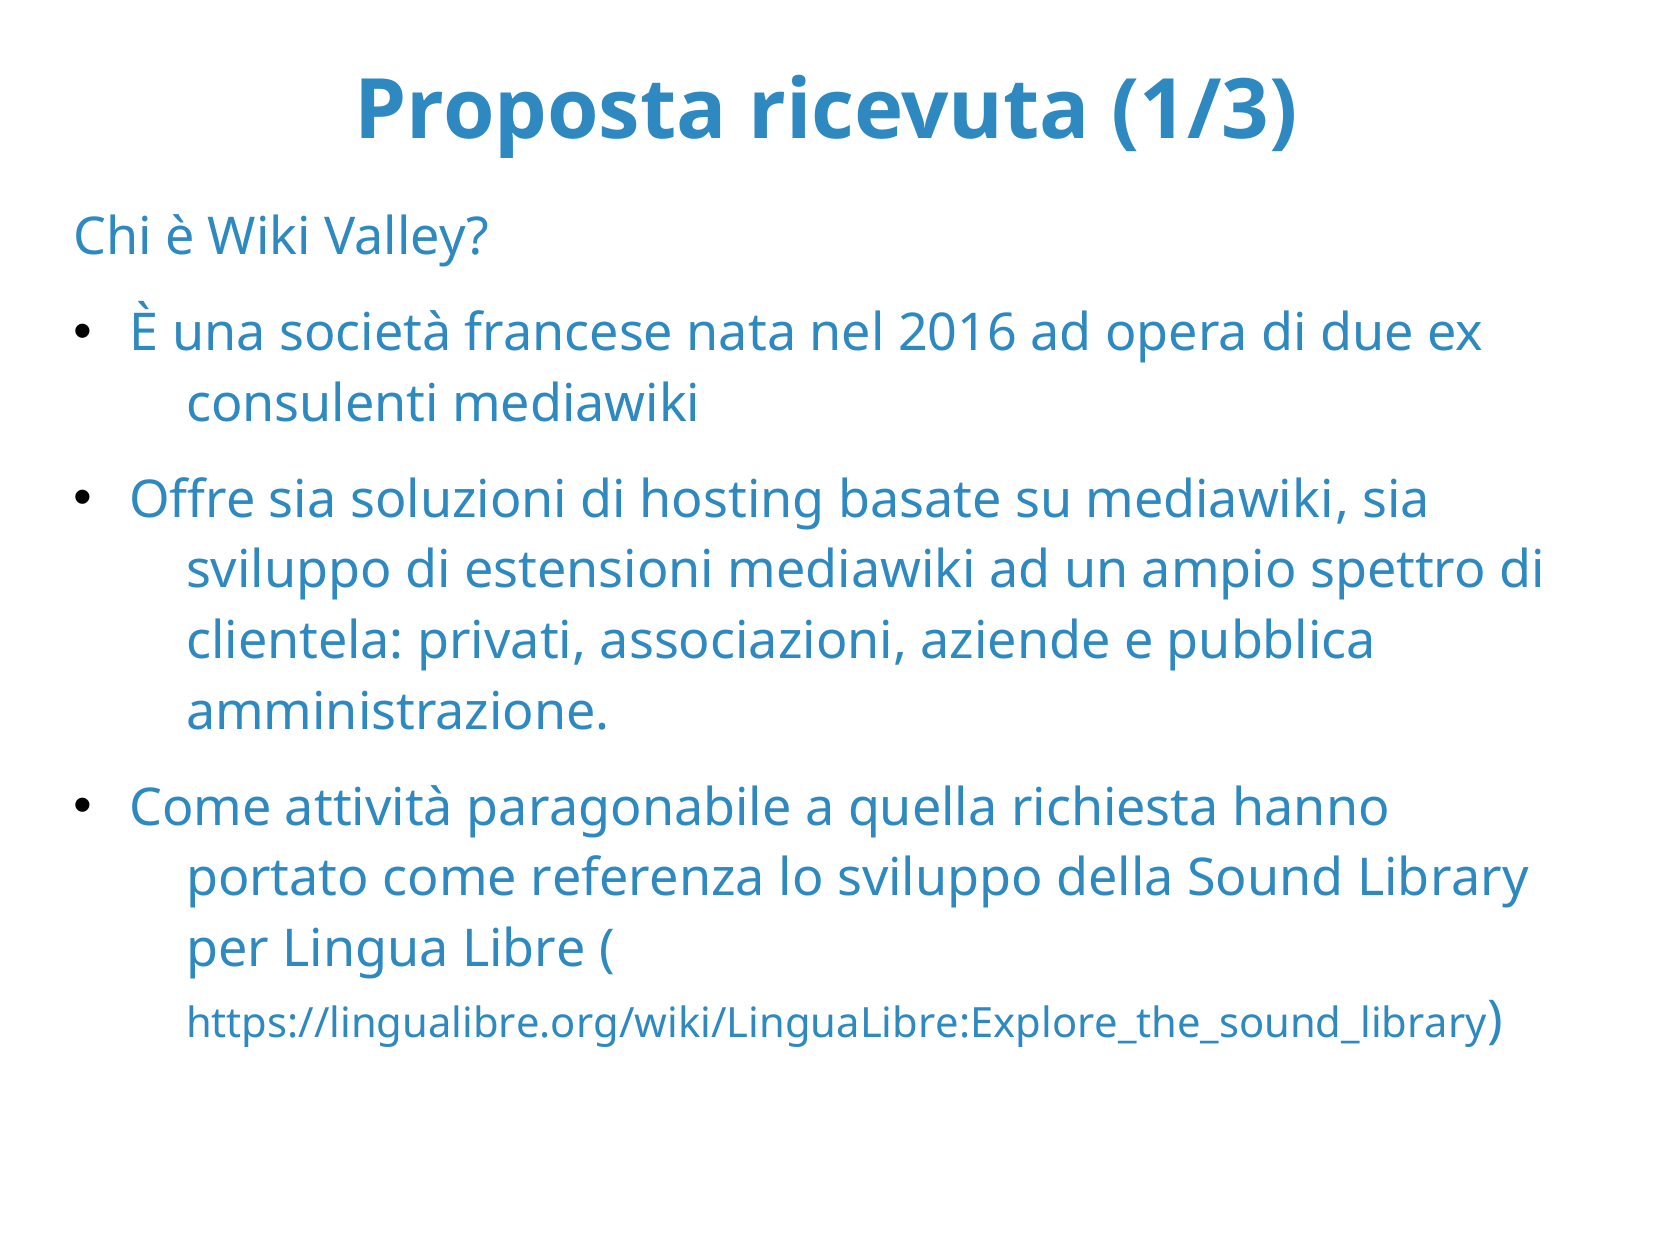

Proposta ricevuta (1/3)
Chi è Wiki Valley?
È una società francese nata nel 2016 ad opera di due ex consulenti mediawiki
Offre sia soluzioni di hosting basate su mediawiki, sia sviluppo di estensioni mediawiki ad un ampio spettro di clientela: privati, associazioni, aziende e pubblica amministrazione.
Come attività paragonabile a quella richiesta hanno portato come referenza lo sviluppo della Sound Library per Lingua Libre (https://lingualibre.org/wiki/LinguaLibre:Explore_the_sound_library)